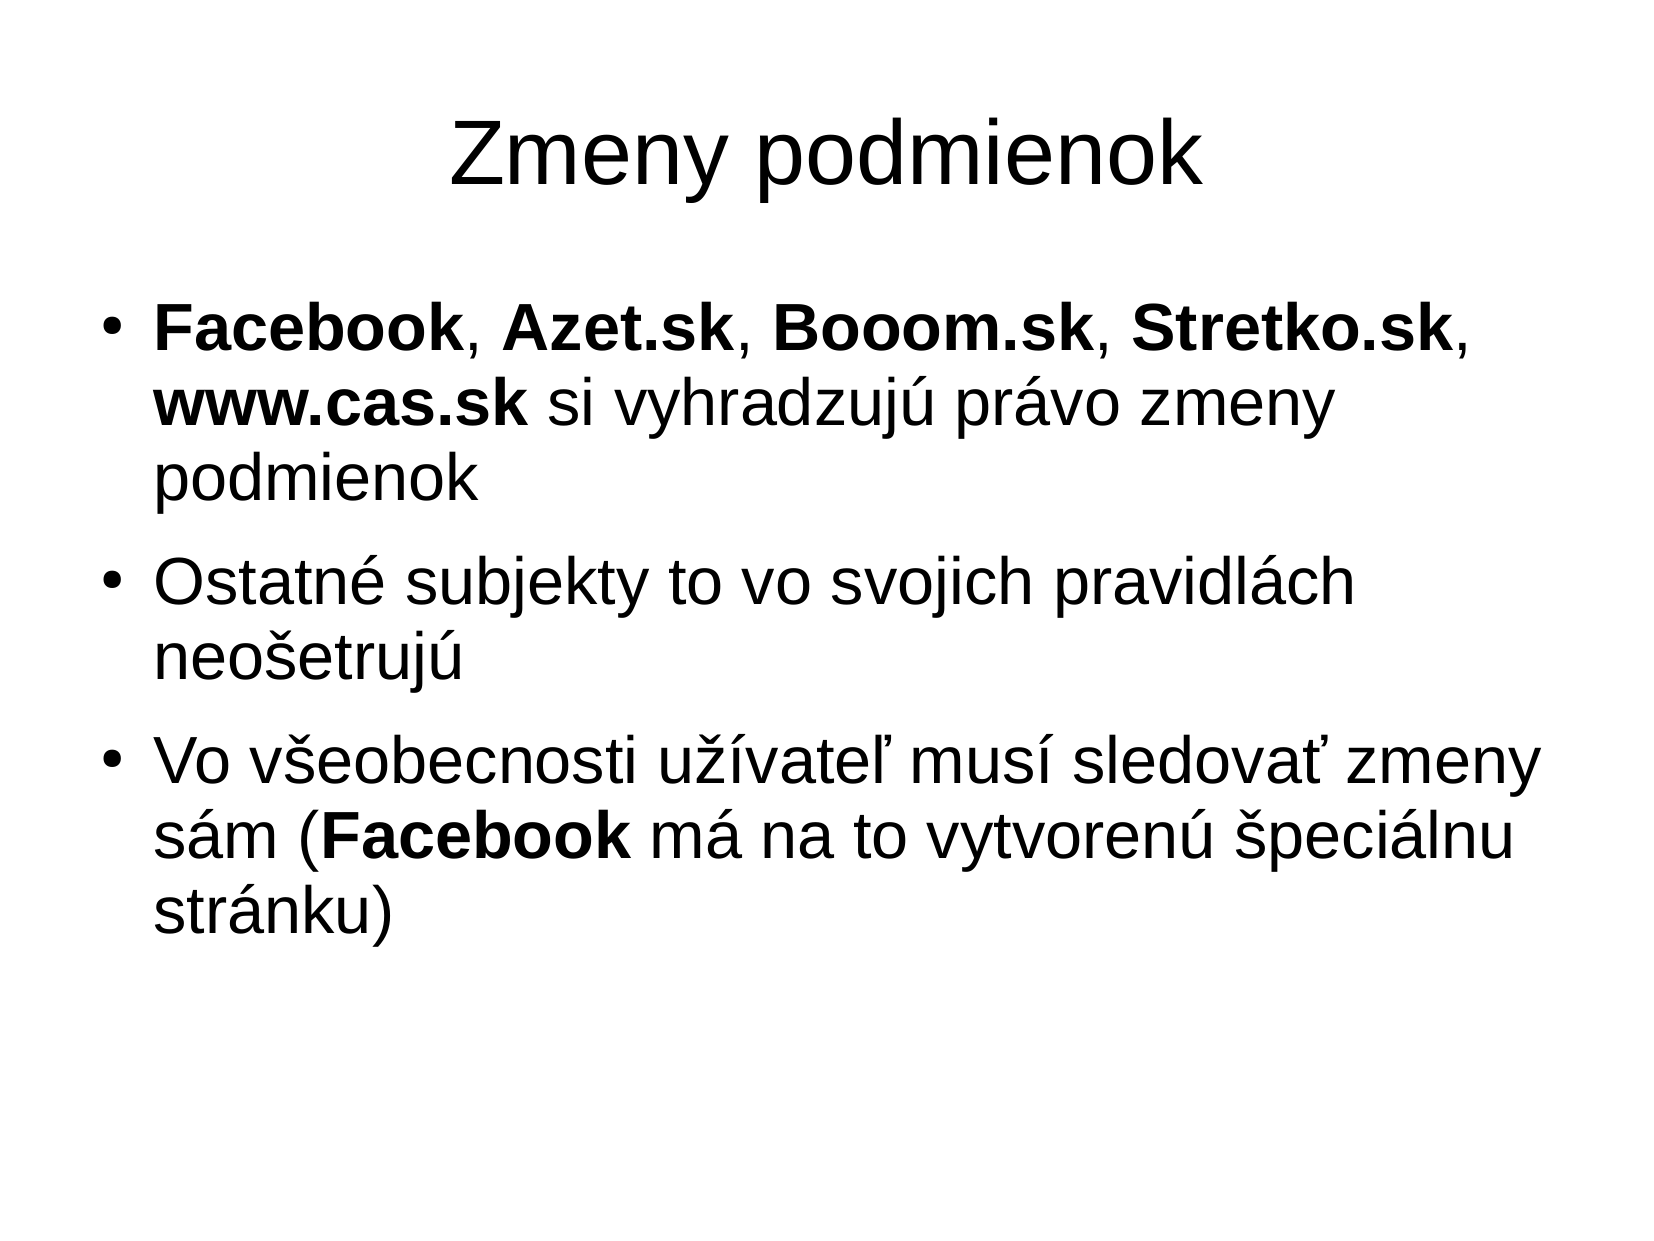

# Zmeny podmienok
Facebook, Azet.sk, Booom.sk, Stretko.sk, www.cas.sk si vyhradzujú právo zmeny podmienok
Ostatné subjekty to vo svojich pravidlách neošetrujú
Vo všeobecnosti užívateľ musí sledovať zmeny sám (Facebook má na to vytvorenú špeciálnu stránku)